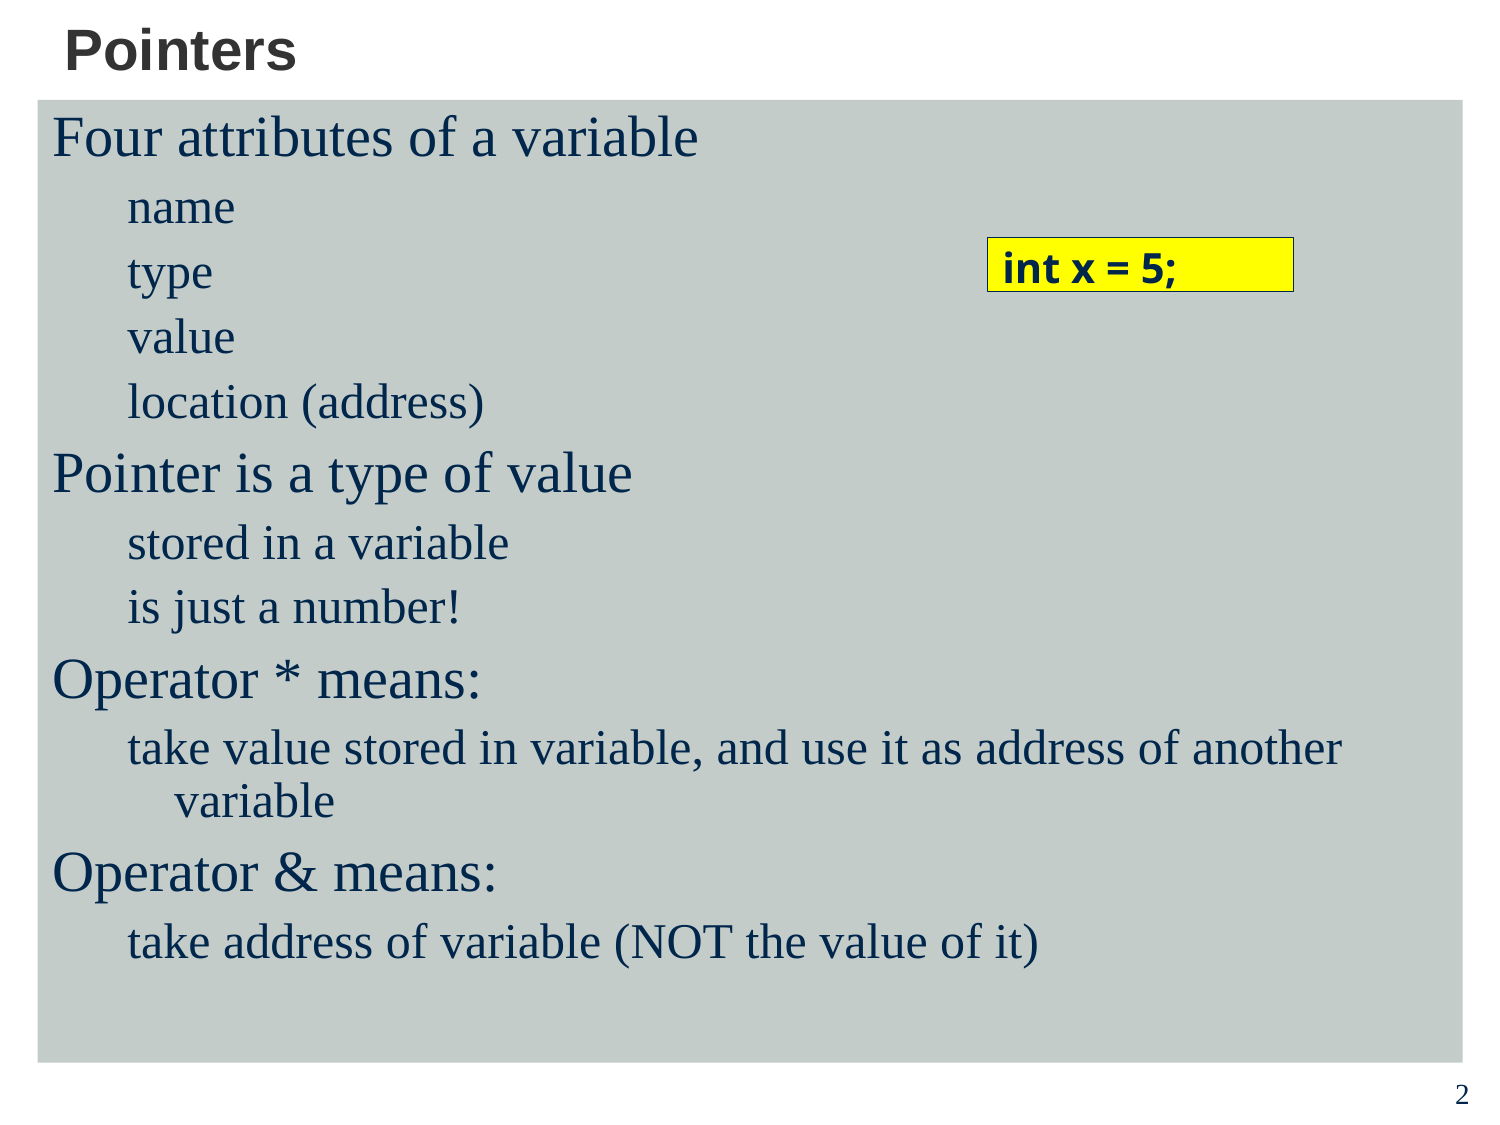

# Pointers
Four attributes of a variable
name
type
value
location (address)
Pointer is a type of value
stored in a variable
is just a number!
Operator * means:
take value stored in variable, and use it as address of another variable
Operator & means:
take address of variable (NOT the value of it)
int x = 5;